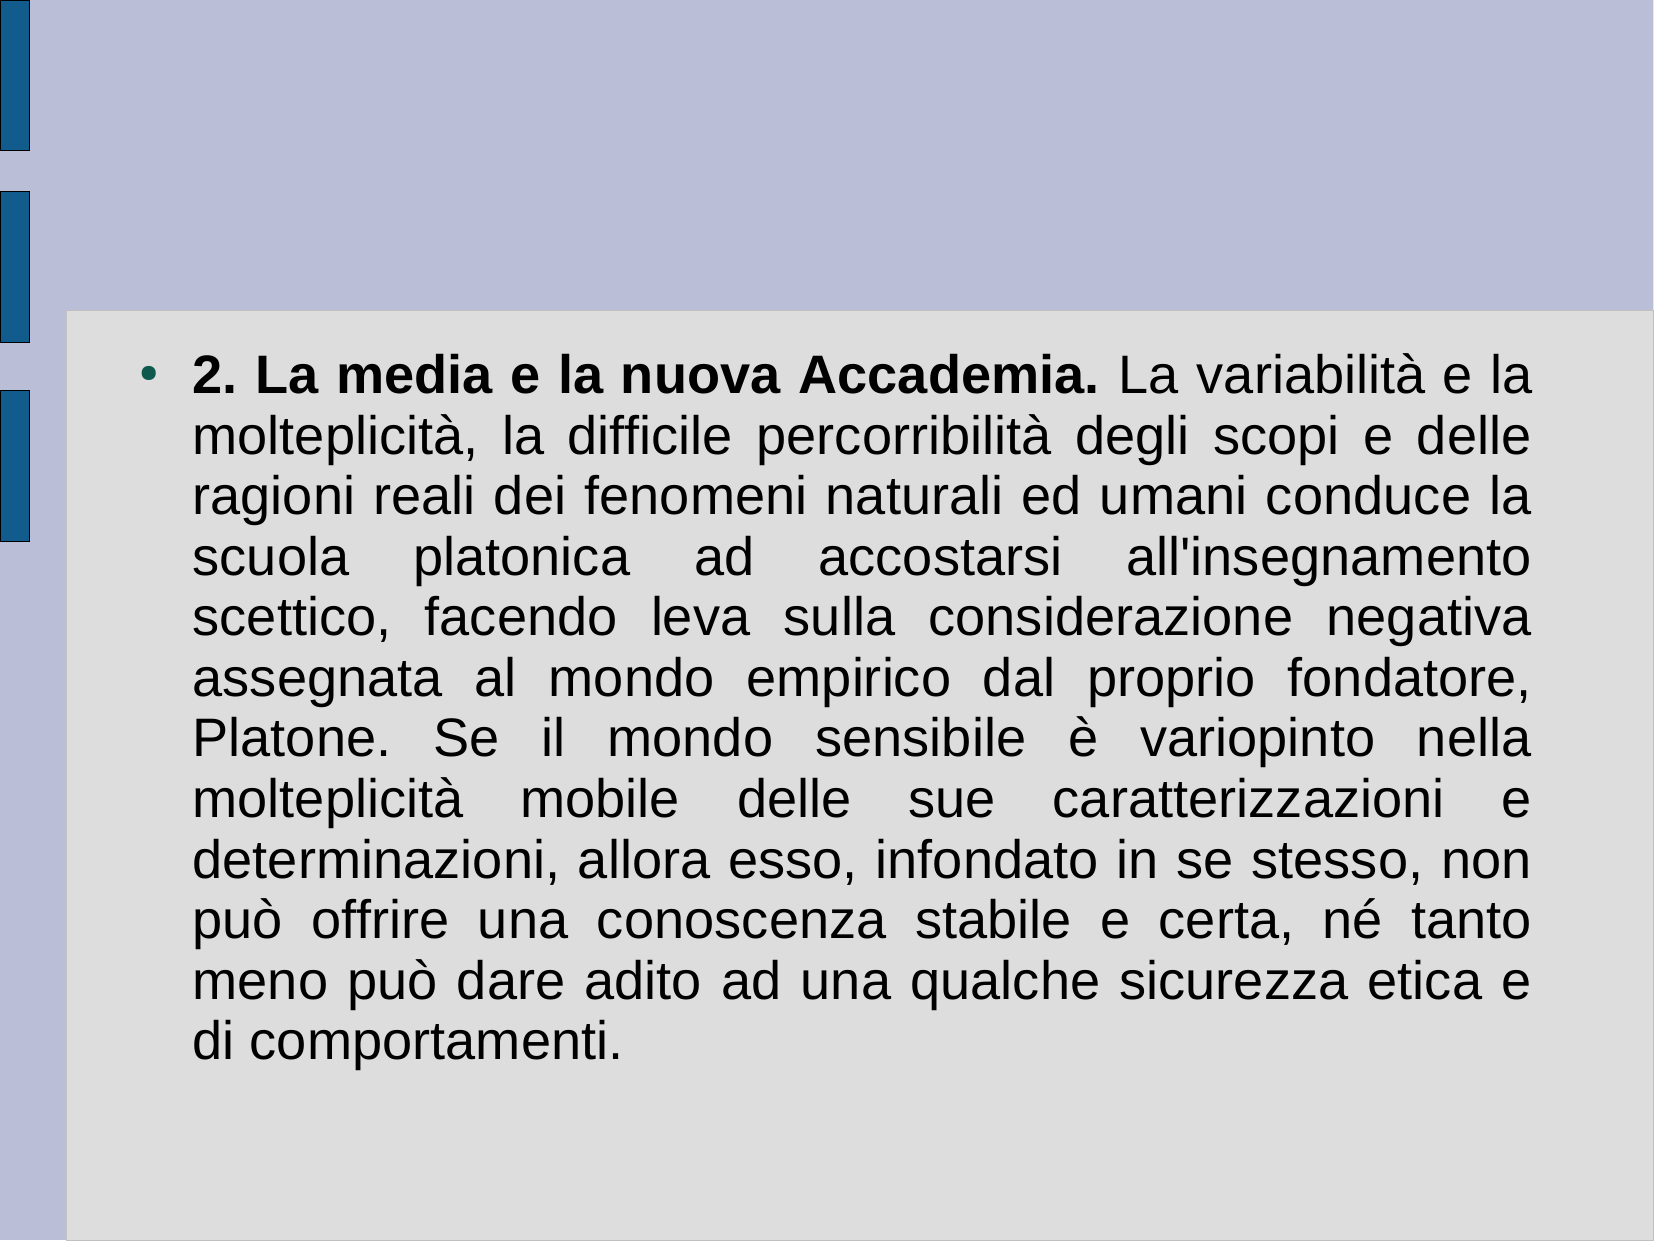

#
2. La media e la nuova Accademia. La variabilità e la molteplicità, la difficile percorribilità degli scopi e delle ragioni reali dei fenomeni naturali ed umani conduce la scuola platonica ad accostarsi all'insegnamento scettico, facendo leva sulla considerazione negativa assegnata al mondo empirico dal proprio fondatore, Platone. Se il mondo sensibile è variopinto nella molteplicità mobile delle sue caratterizzazioni e determinazioni, allora esso, infondato in se stesso, non può offrire una conoscenza stabile e certa, né tanto meno può dare adito ad una qualche sicurezza etica e di comportamenti.